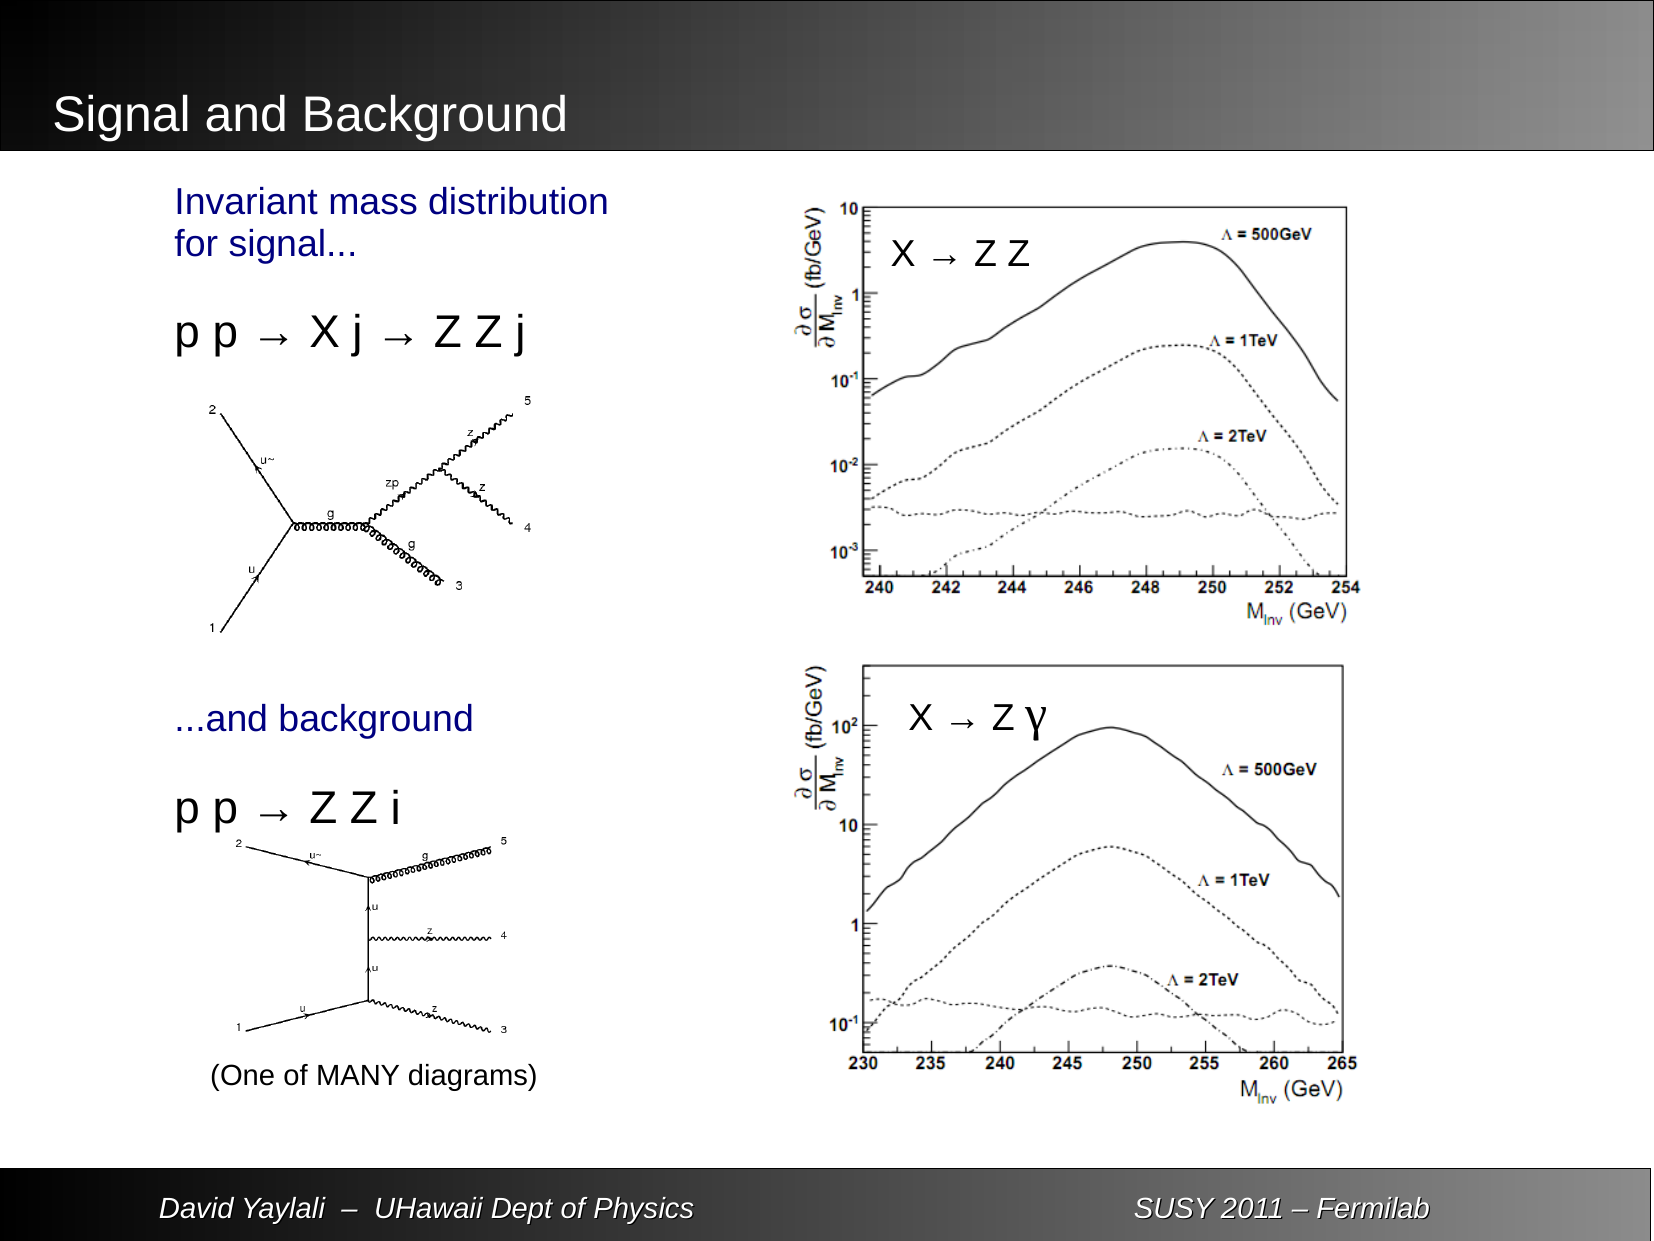

Signal and Background
Invariant mass distribution for signal...
p p → X j → Z Z j
...and background
p p → Z Z j
X → Z Z
X → Z γ
(One of MANY diagrams)